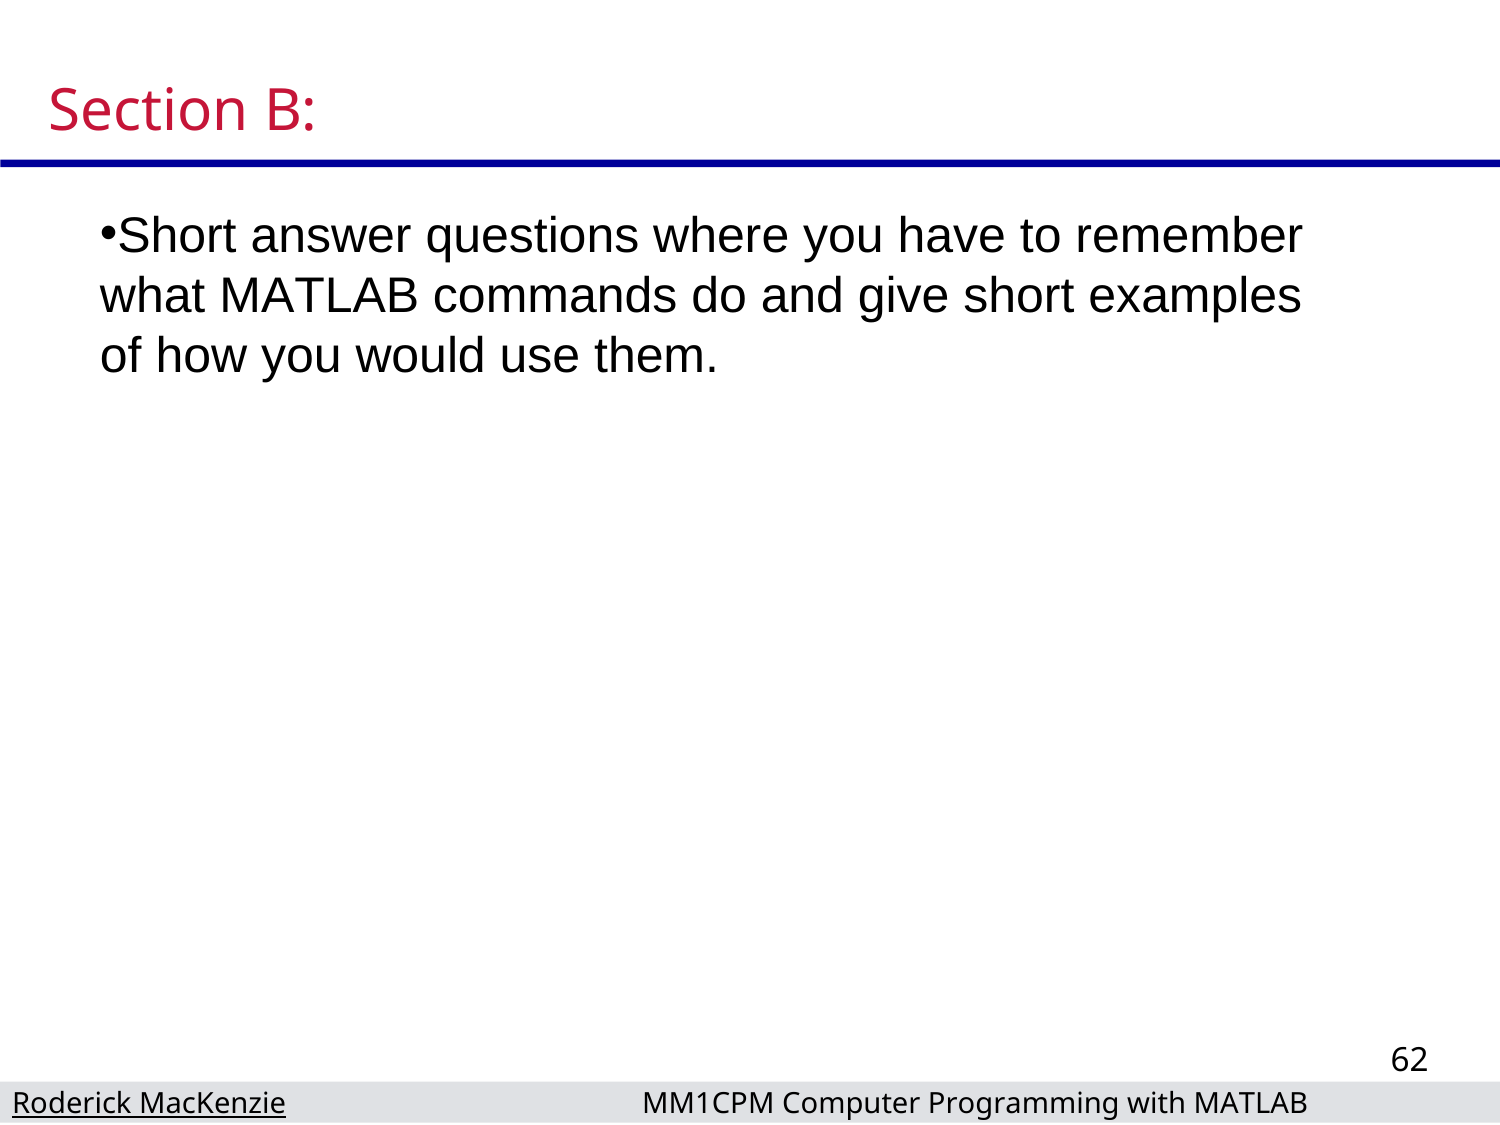

# Section B:
Short answer questions where you have to remember what MATLAB commands do and give short examples of how you would use them.